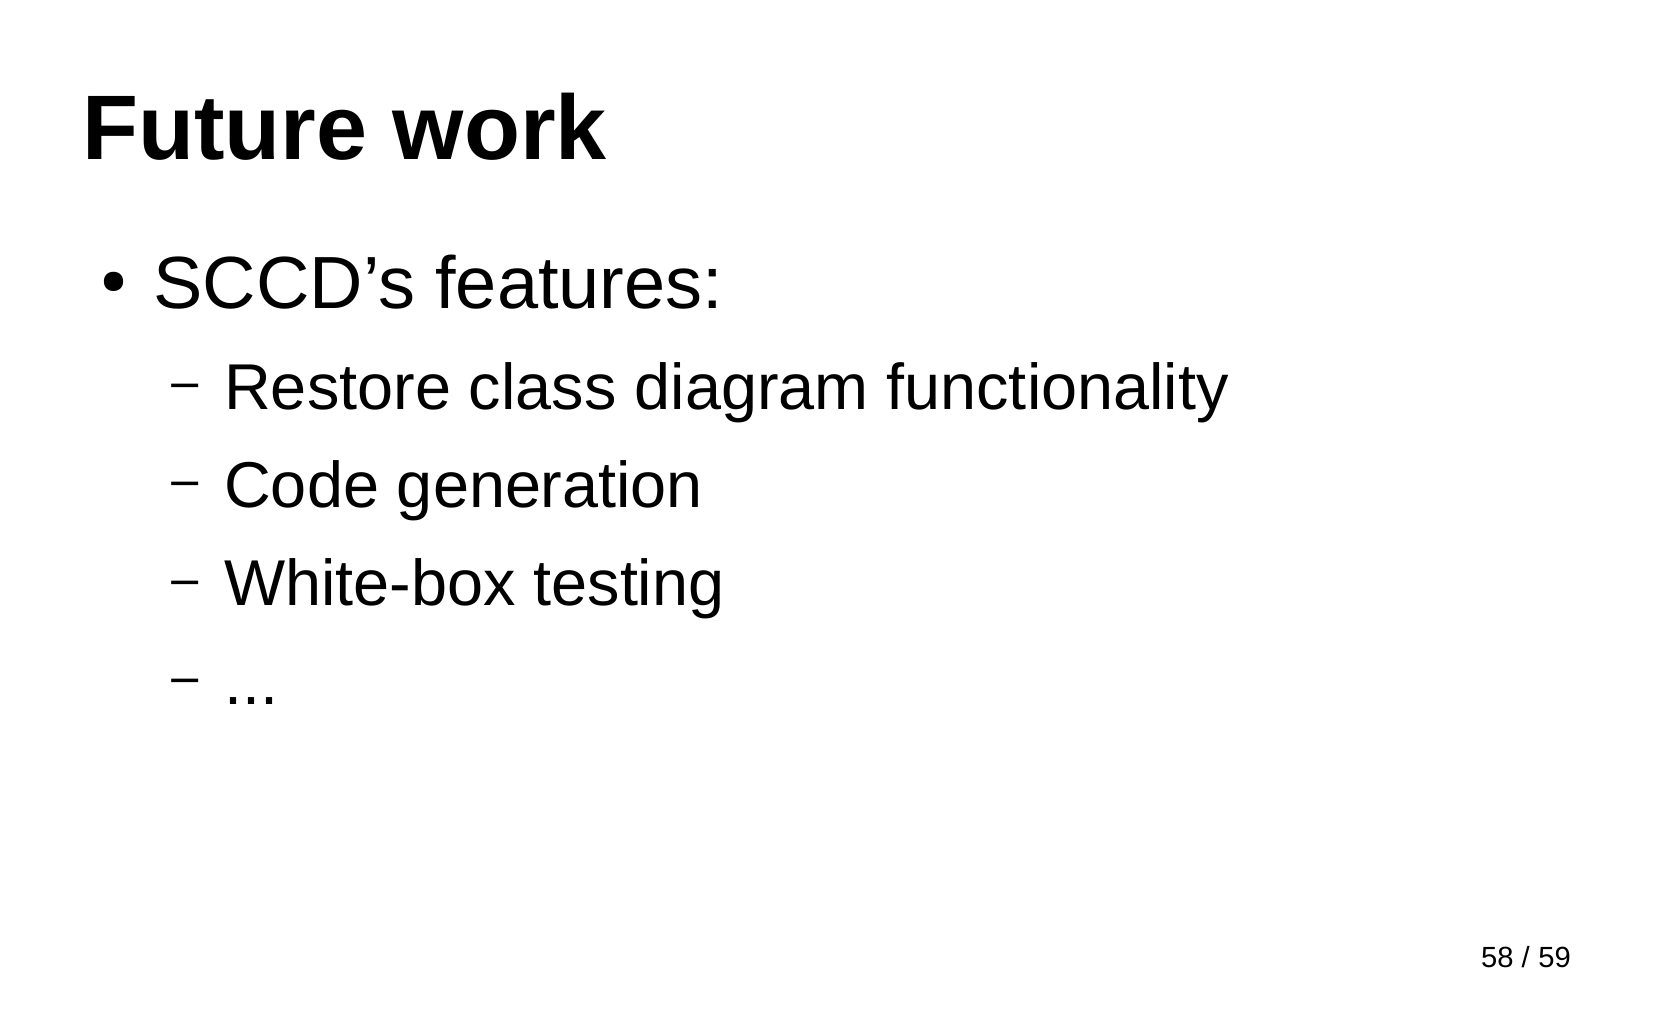

# Future work
SCCD’s features:
Restore class diagram functionality
Code generation
White-box testing
...
58